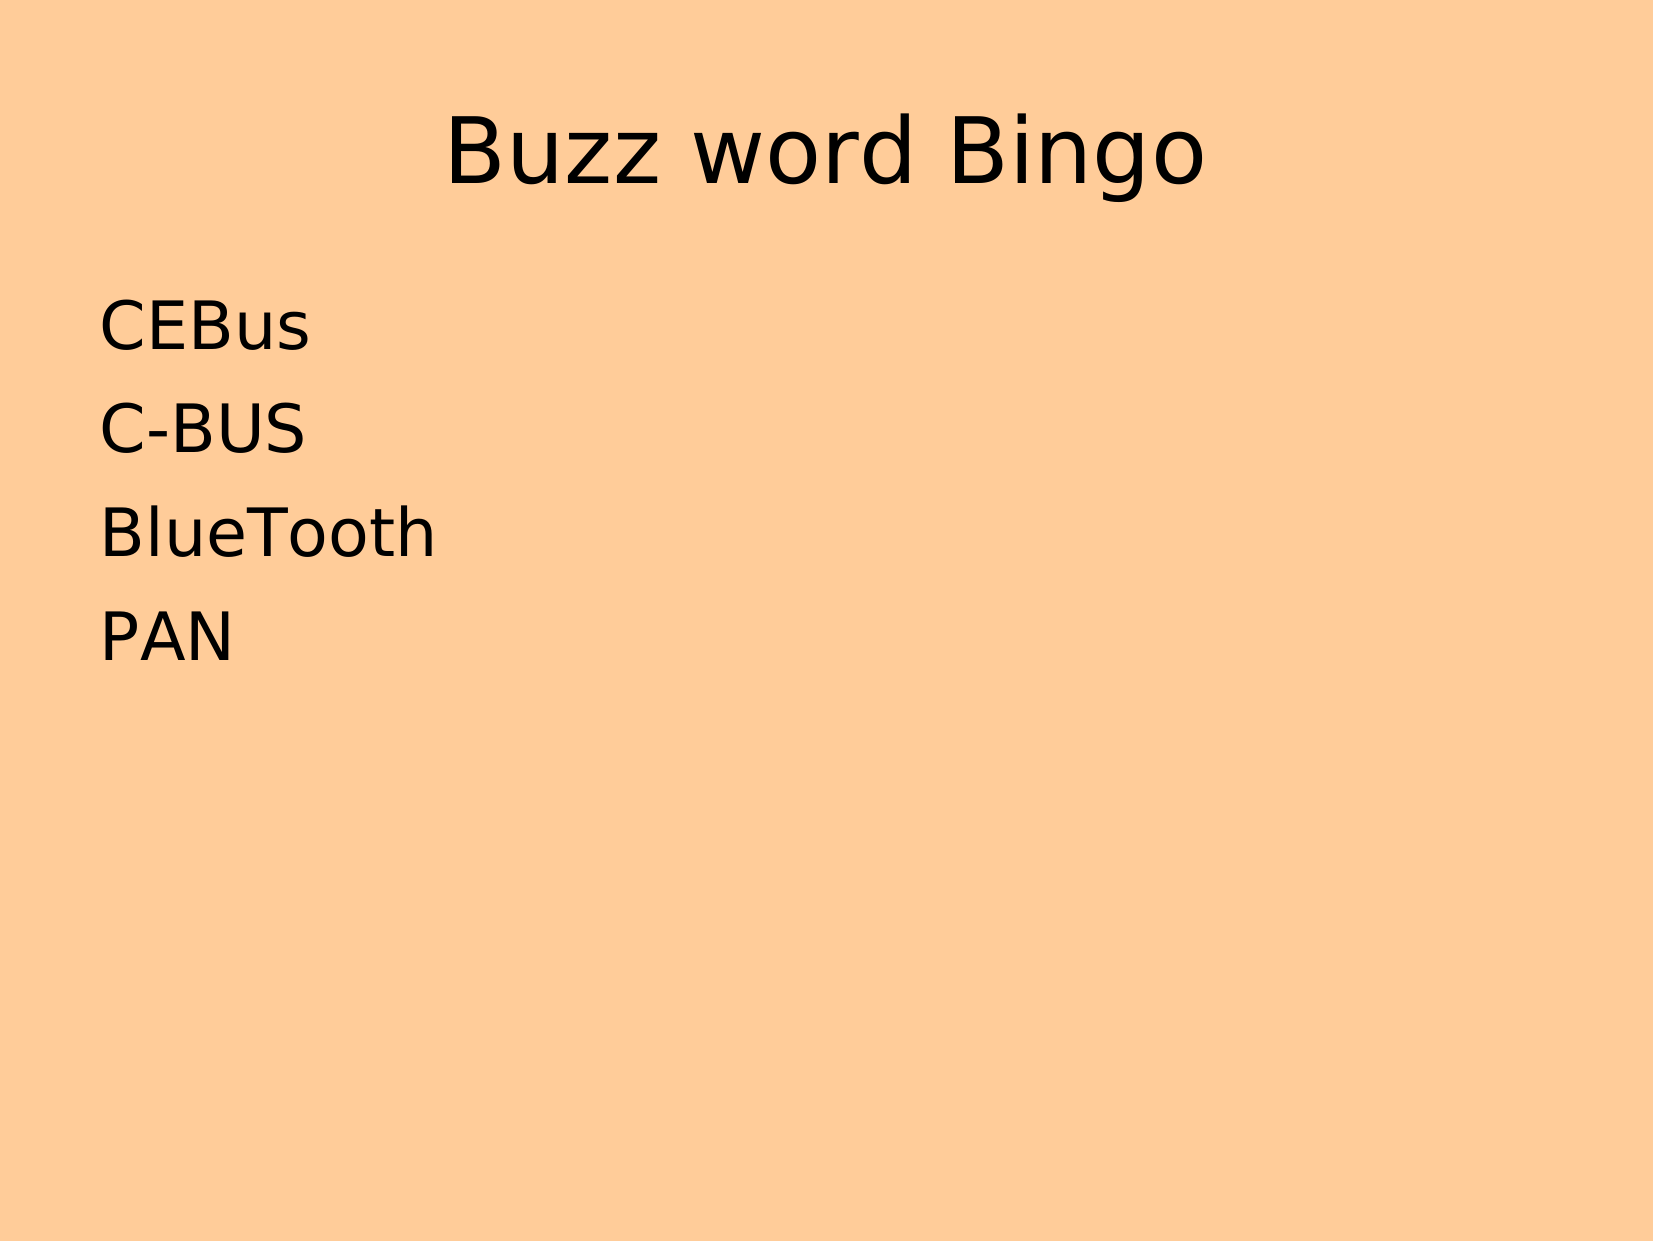

# Buzz word Bingo
CEBus
C-BUS
BlueTooth
PAN